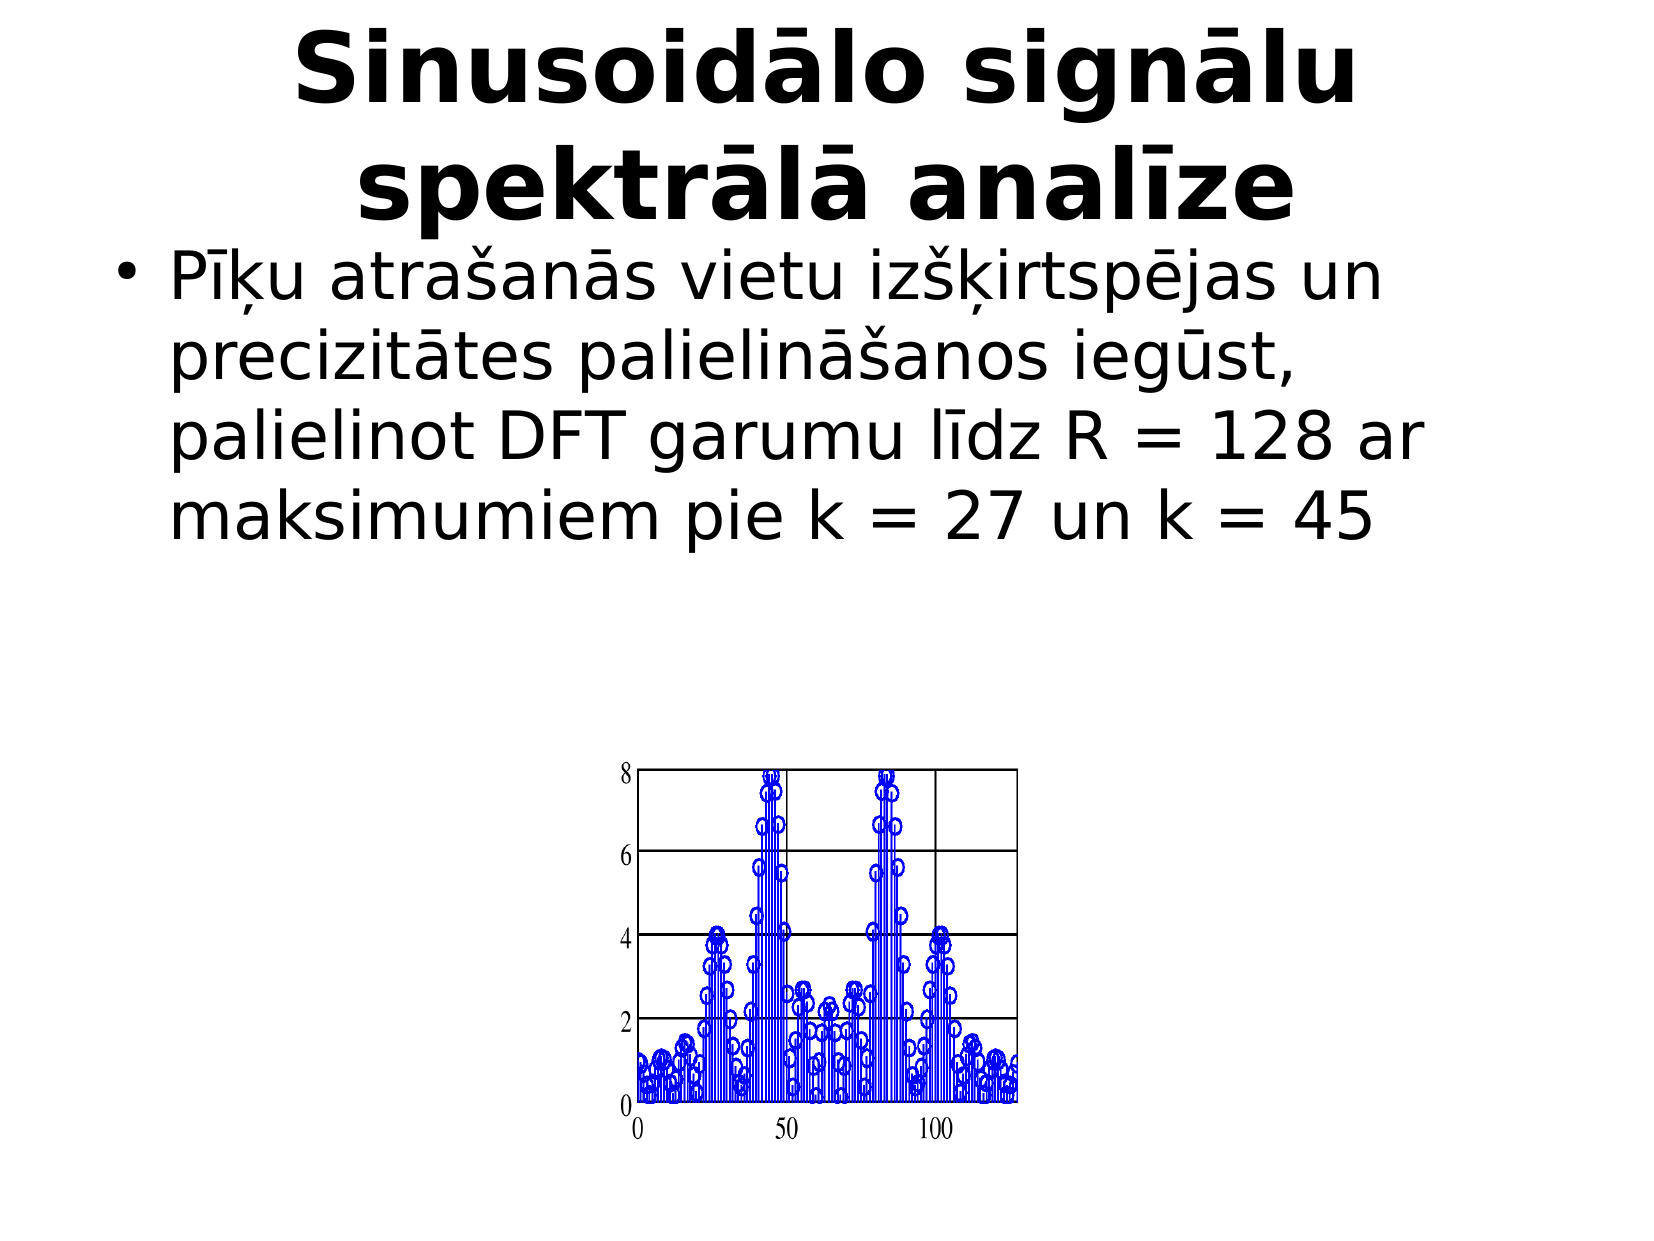

# Sinusoidālo signālu spektrālā analīze
Pīķu atrašanās vietu izšķirtspējas un precizitātes palielināšanos iegūst, palielinot DFT garumu līdz R = 128 ar maksimumiem pie k = 27 un k = 45